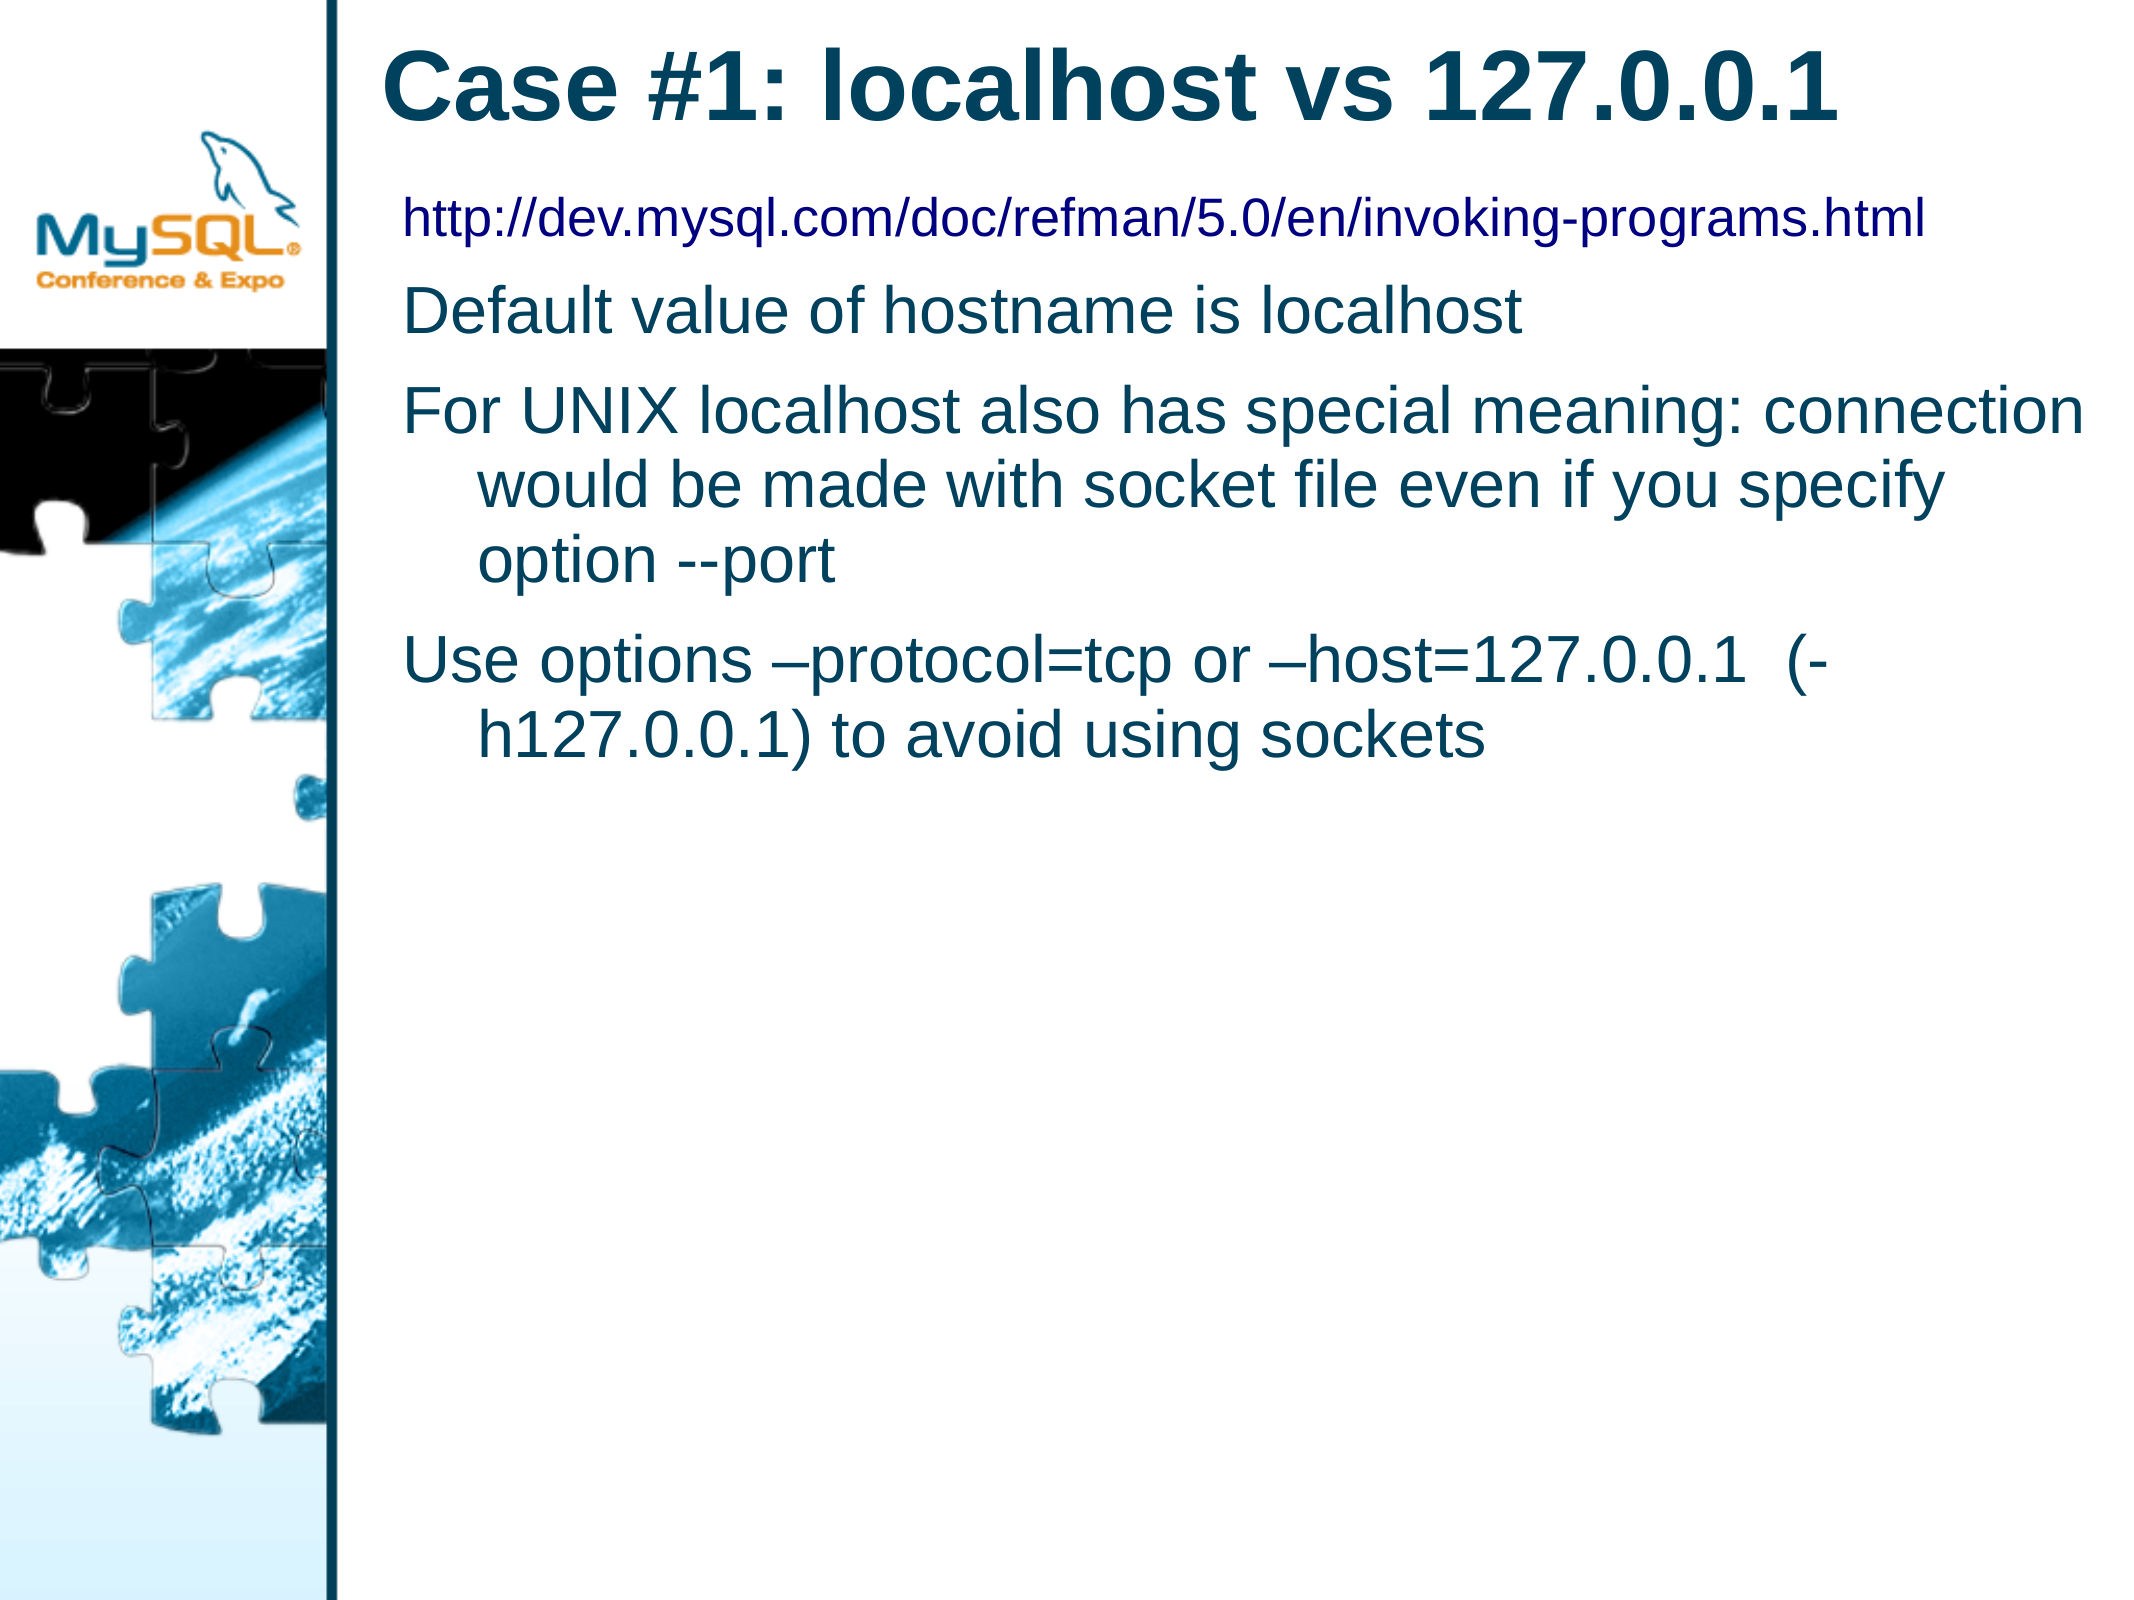

# Case #1: localhost vs 127.0.0.1
http://dev.mysql.com/doc/refman/5.0/en/invoking-programs.html
Default value of hostname is localhost
For UNIX localhost also has special meaning: connection would be made with socket file even if you specify option --port
Use options –protocol=tcp or –host=127.0.0.1 (-h127.0.0.1) to avoid using sockets